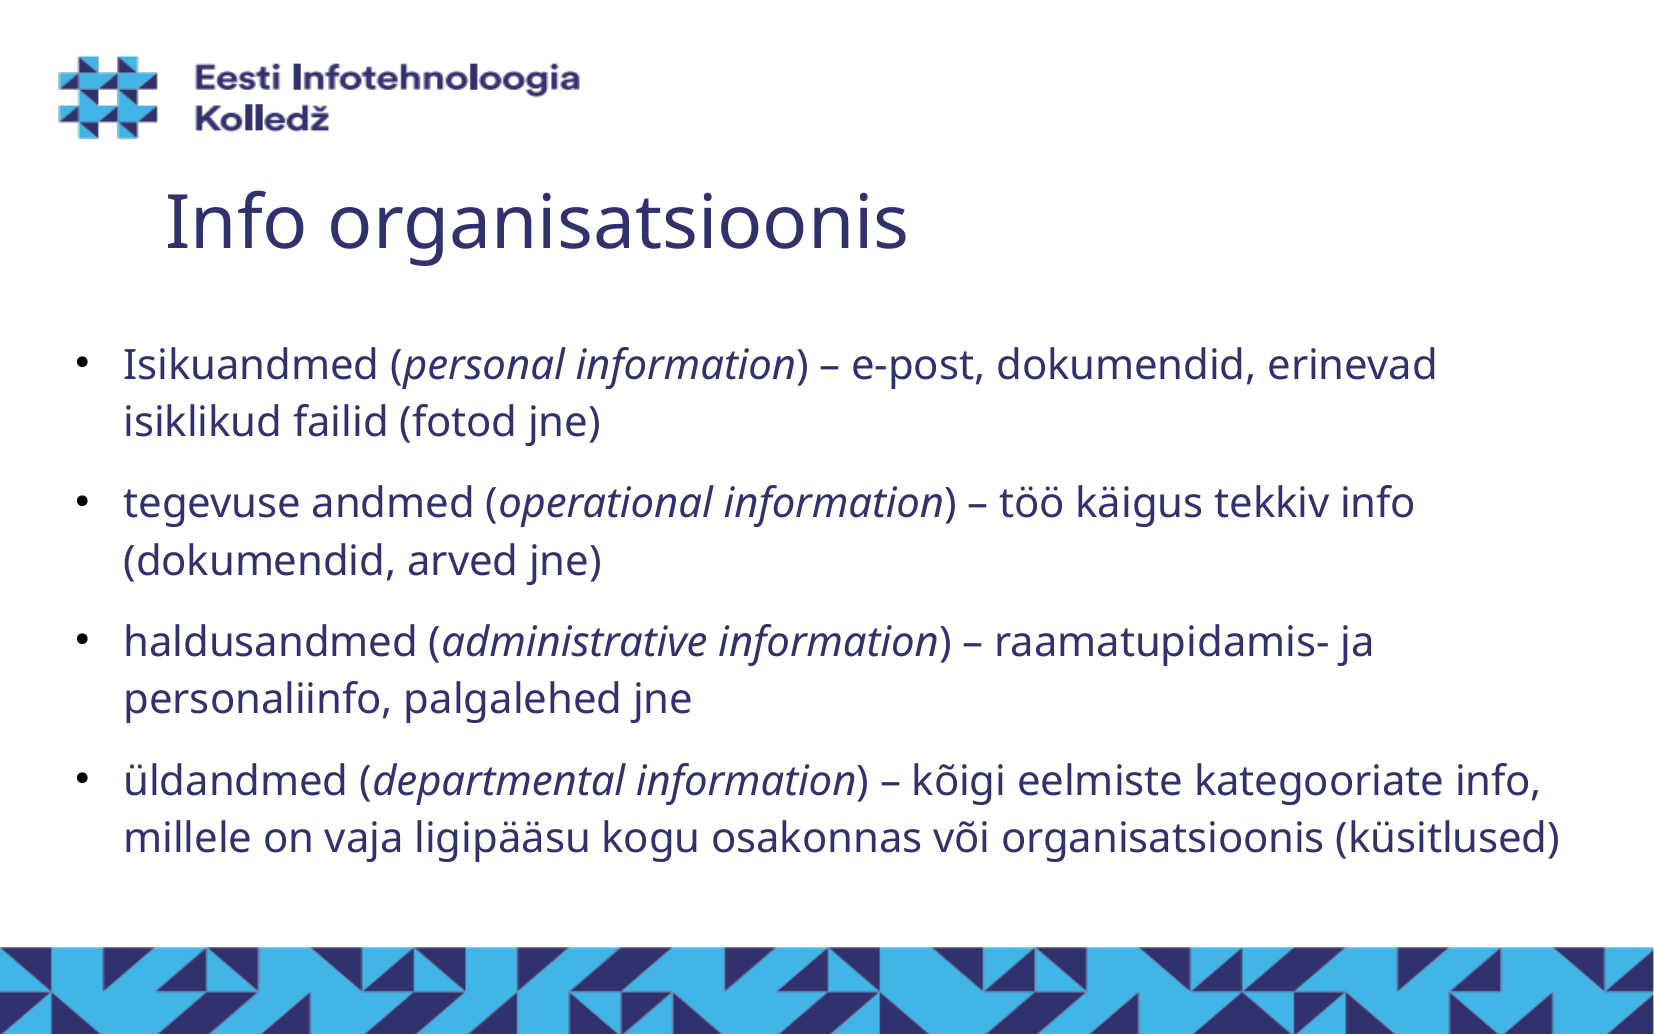

# Info organisatsioonis
Isikuandmed (personal information) – e-post, dokumendid, erinevad isiklikud failid (fotod jne)
tegevuse andmed (operational information) – töö käigus tekkiv info (dokumendid, arved jne)
haldusandmed (administrative information) – raamatupidamis- ja personaliinfo, palgalehed jne
üldandmed (departmental information) – kõigi eelmiste kategooriate info, millele on vaja ligipääsu kogu osakonnas või organisatsioonis (küsitlused)